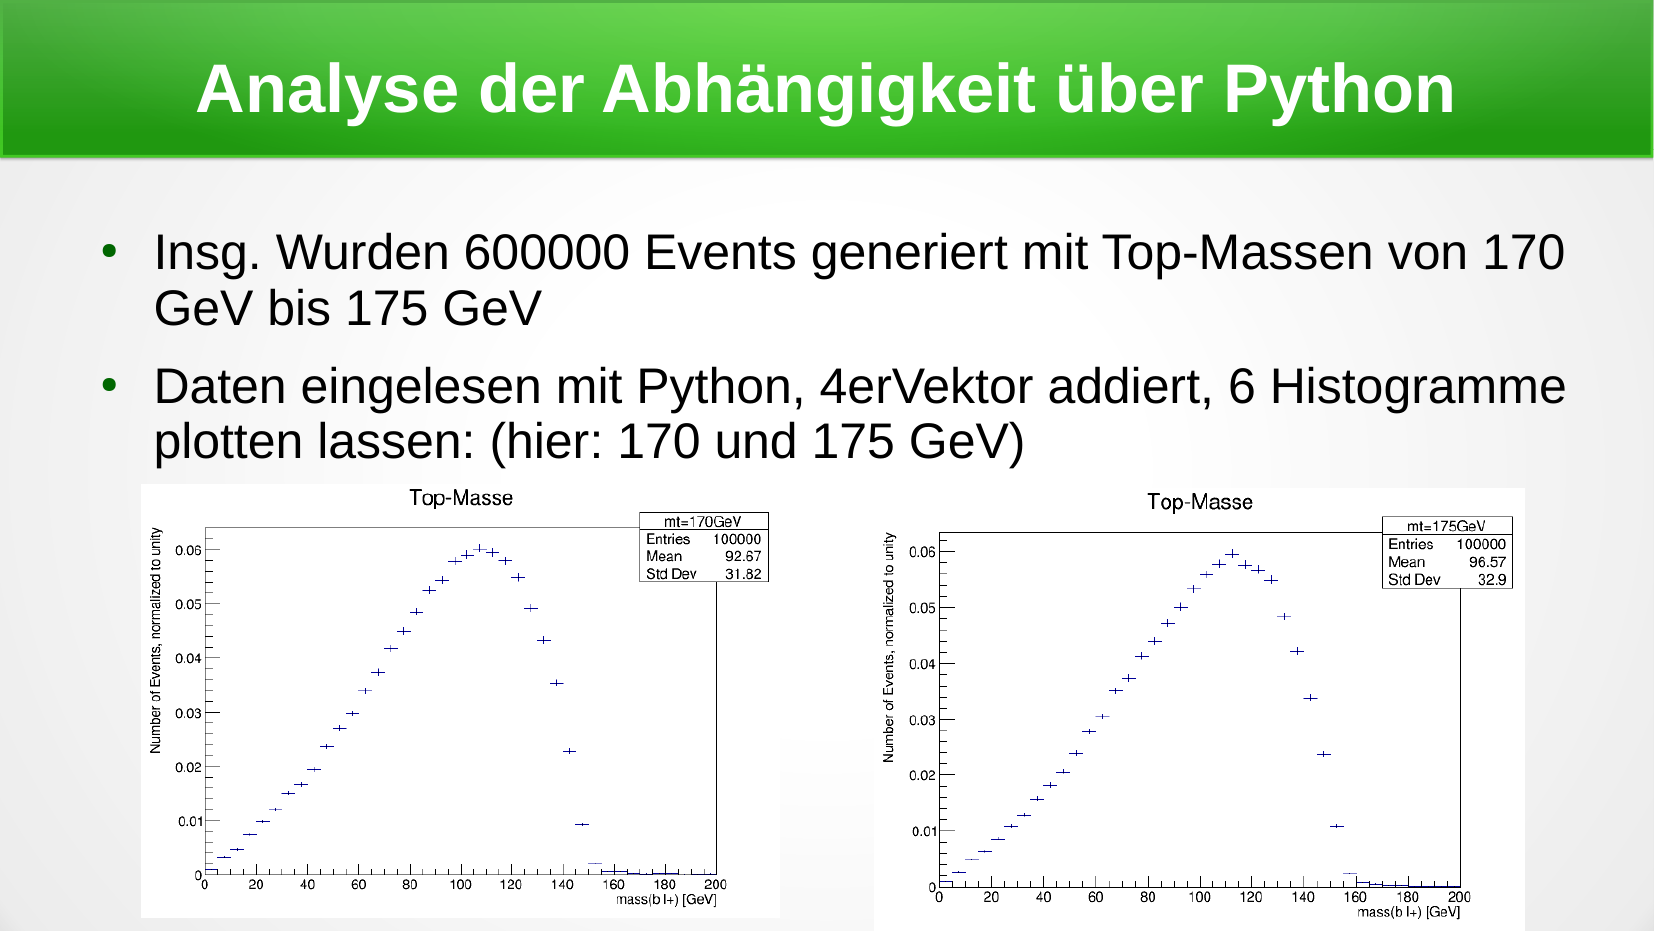

# Analyse der Abhängigkeit über Python
Insg. Wurden 600000 Events generiert mit Top-Massen von 170 GeV bis 175 GeV
Daten eingelesen mit Python, 4erVektor addiert, 6 Histogramme plotten lassen: (hier: 170 und 175 GeV)